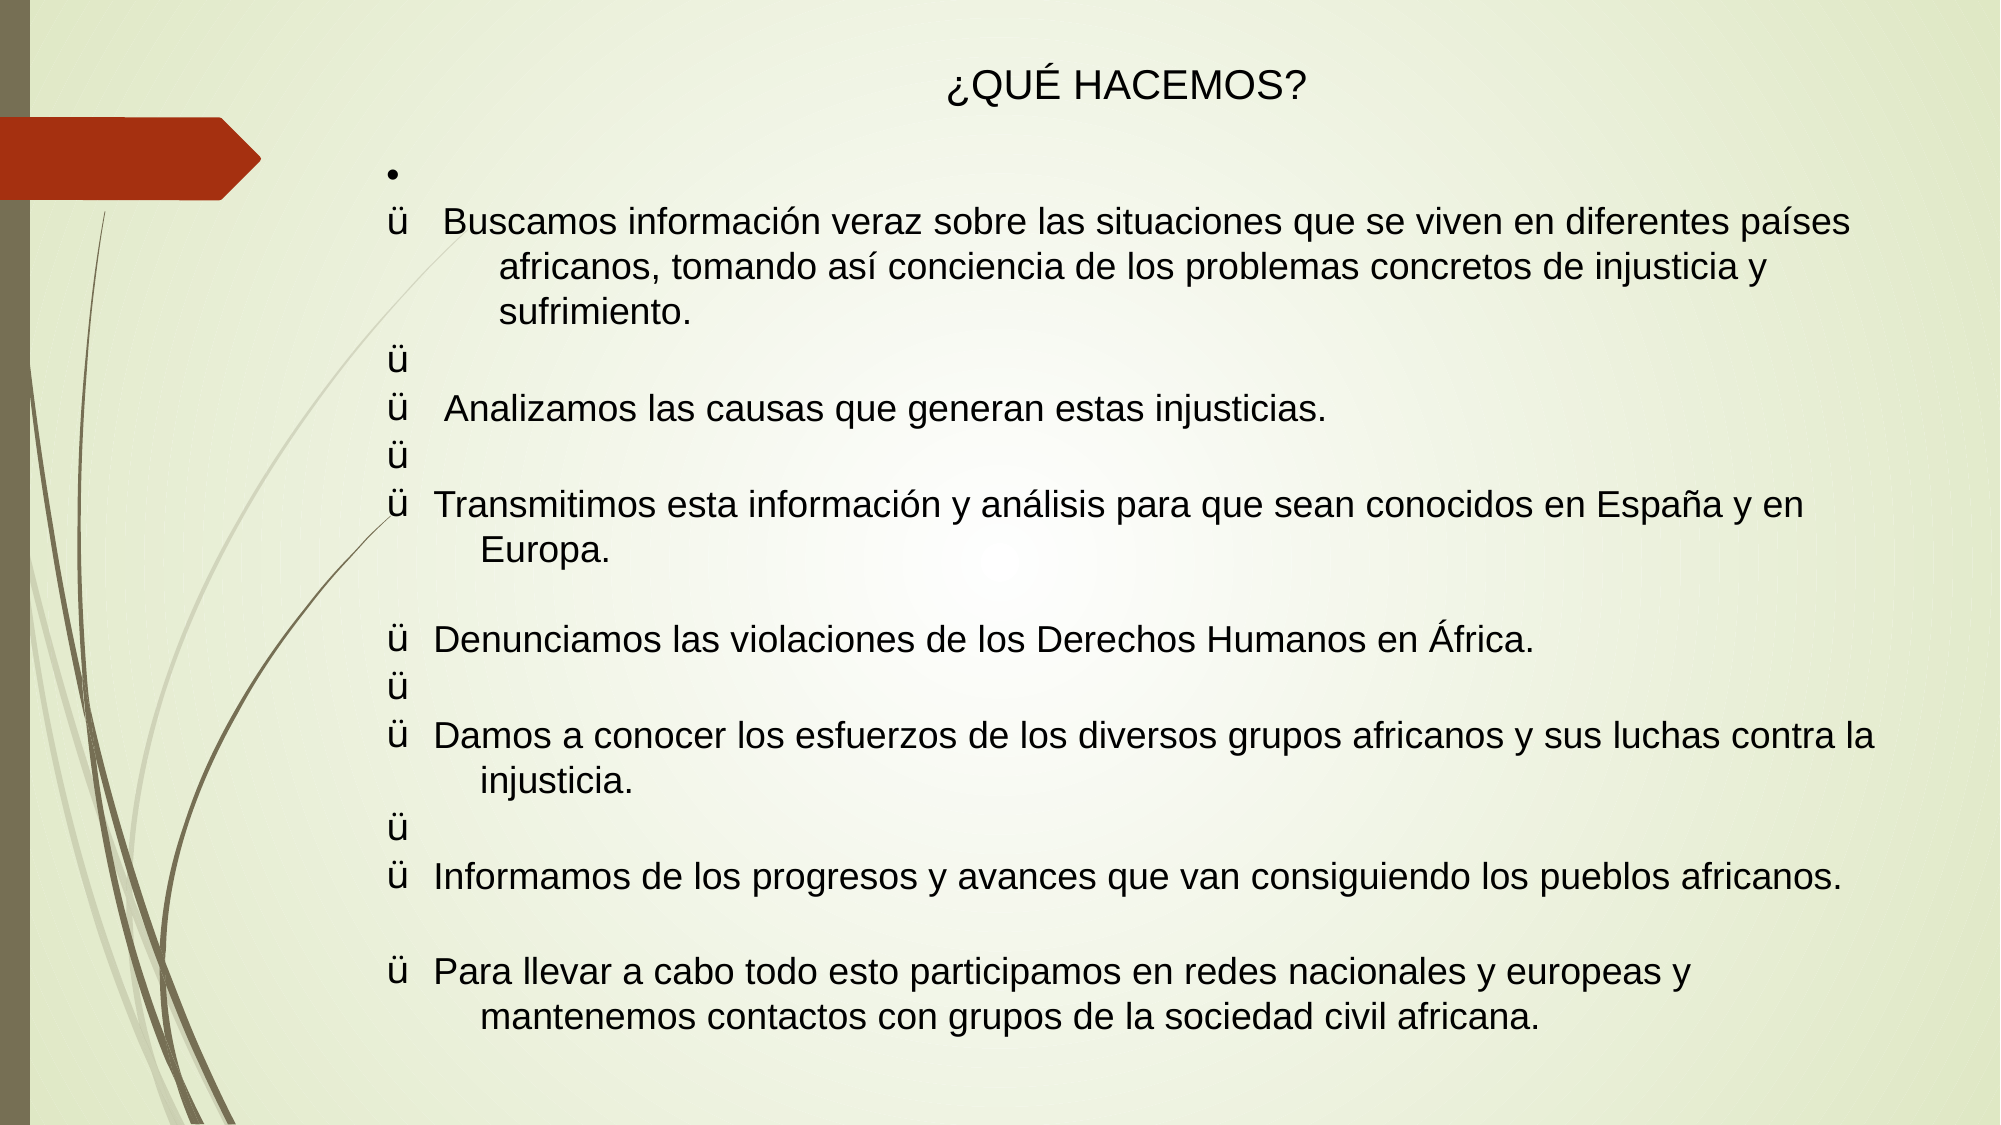

¿QUÉ HACEMOS?
Buscamos información veraz sobre las situaciones que se viven en diferentes países africanos, tomando así conciencia de los problemas concretos de injusticia y sufrimiento.
 Analizamos las causas que generan estas injusticias.
Transmitimos esta información y análisis para que sean conocidos en España y en Europa.
Denunciamos las violaciones de los Derechos Humanos en África.
Damos a conocer los esfuerzos de los diversos grupos africanos y sus luchas contra la injusticia.
Informamos de los progresos y avances que van consiguiendo los pueblos africanos.
Para llevar a cabo todo esto participamos en redes nacionales y europeas y mantenemos contactos con grupos de la sociedad civil africana.